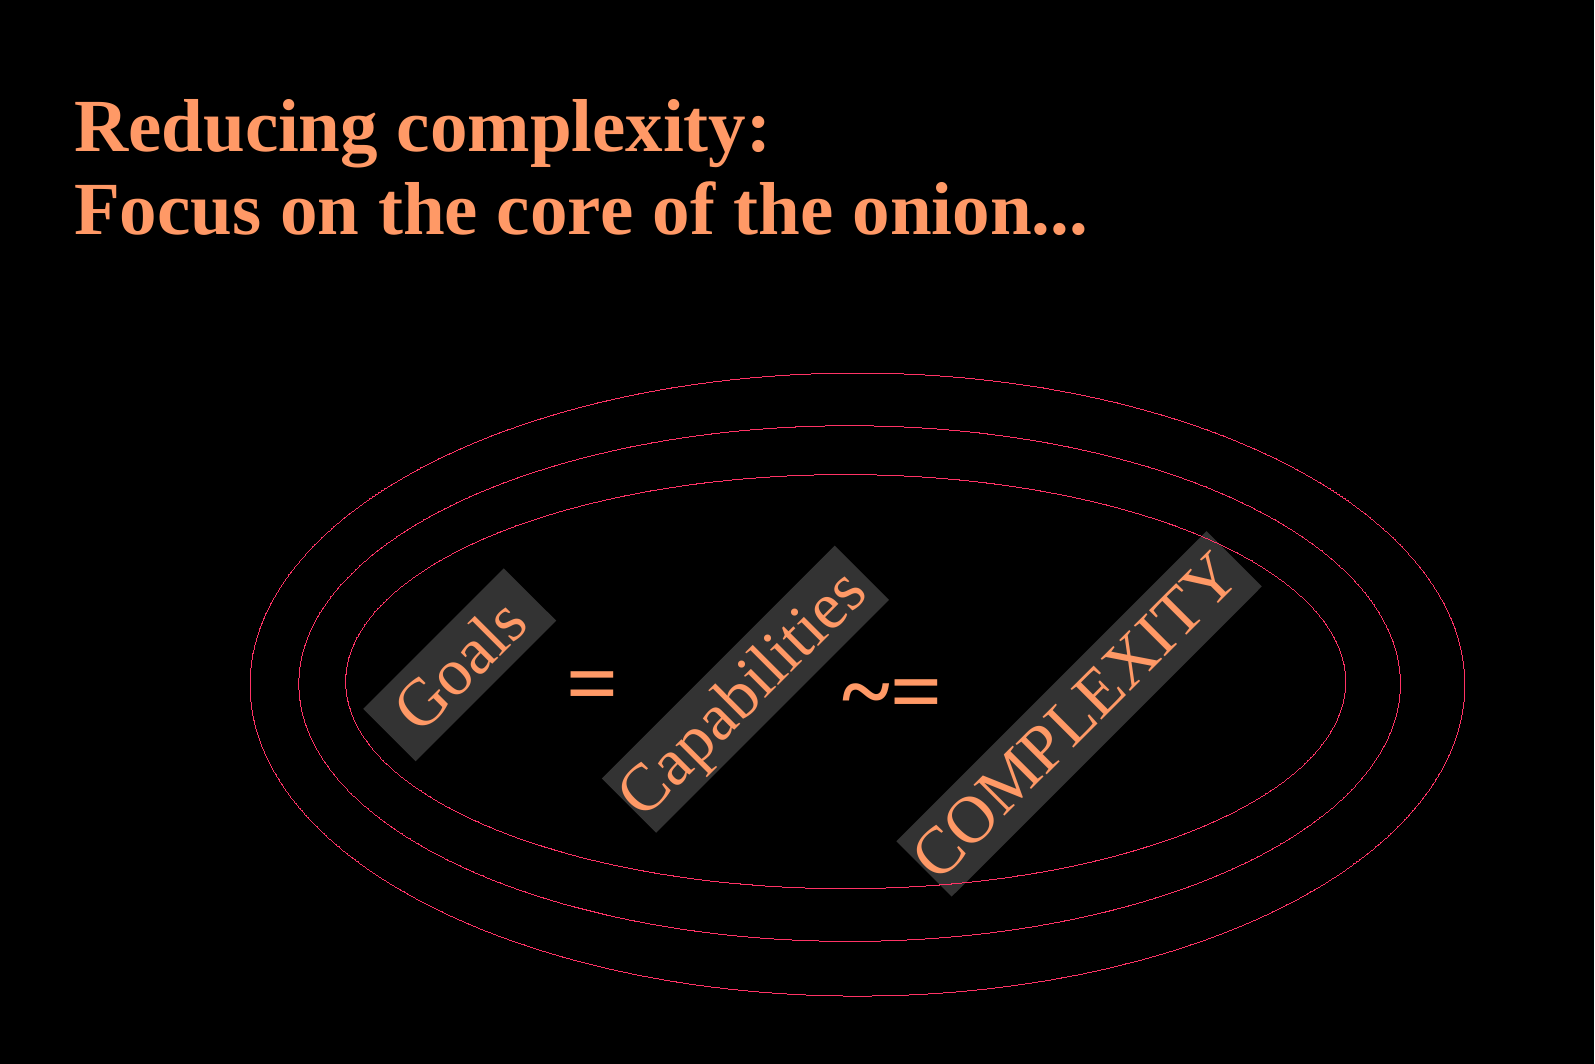

Reducing complexity:
Focus on the core of the onion...
Goals
=
~=
Capabilities
COMPLEXITY